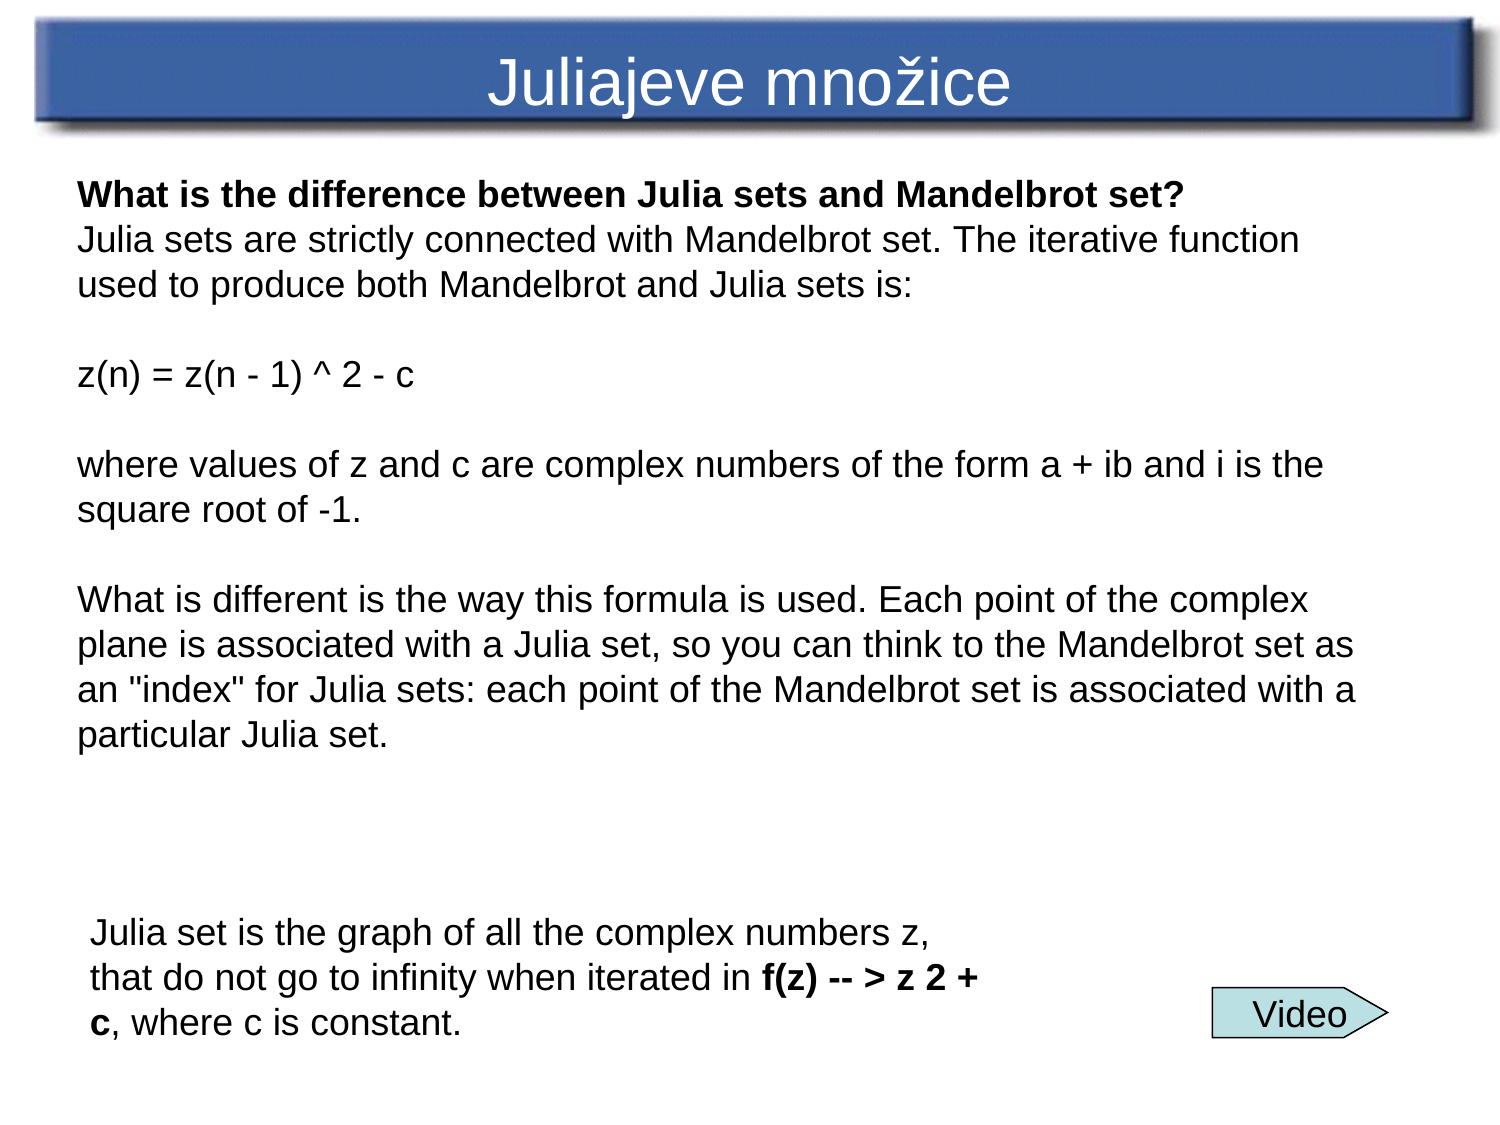

# Juliajeve množice
What is the difference between Julia sets and Mandelbrot set?
Julia sets are strictly connected with Mandelbrot set. The iterative function used to produce both Mandelbrot and Julia sets is:
z(n) = z(n - 1) ^ 2 - c
where values of z and c are complex numbers of the form a + ib and i is the square root of -1.
What is different is the way this formula is used. Each point of the complex plane is associated with a Julia set, so you can think to the Mandelbrot set as an "index" for Julia sets: each point of the Mandelbrot set is associated with a particular Julia set.
Julia set is the graph of all the complex numbers z, that do not go to infinity when iterated in f(z) -- > z 2 + c, where c is constant.
Video